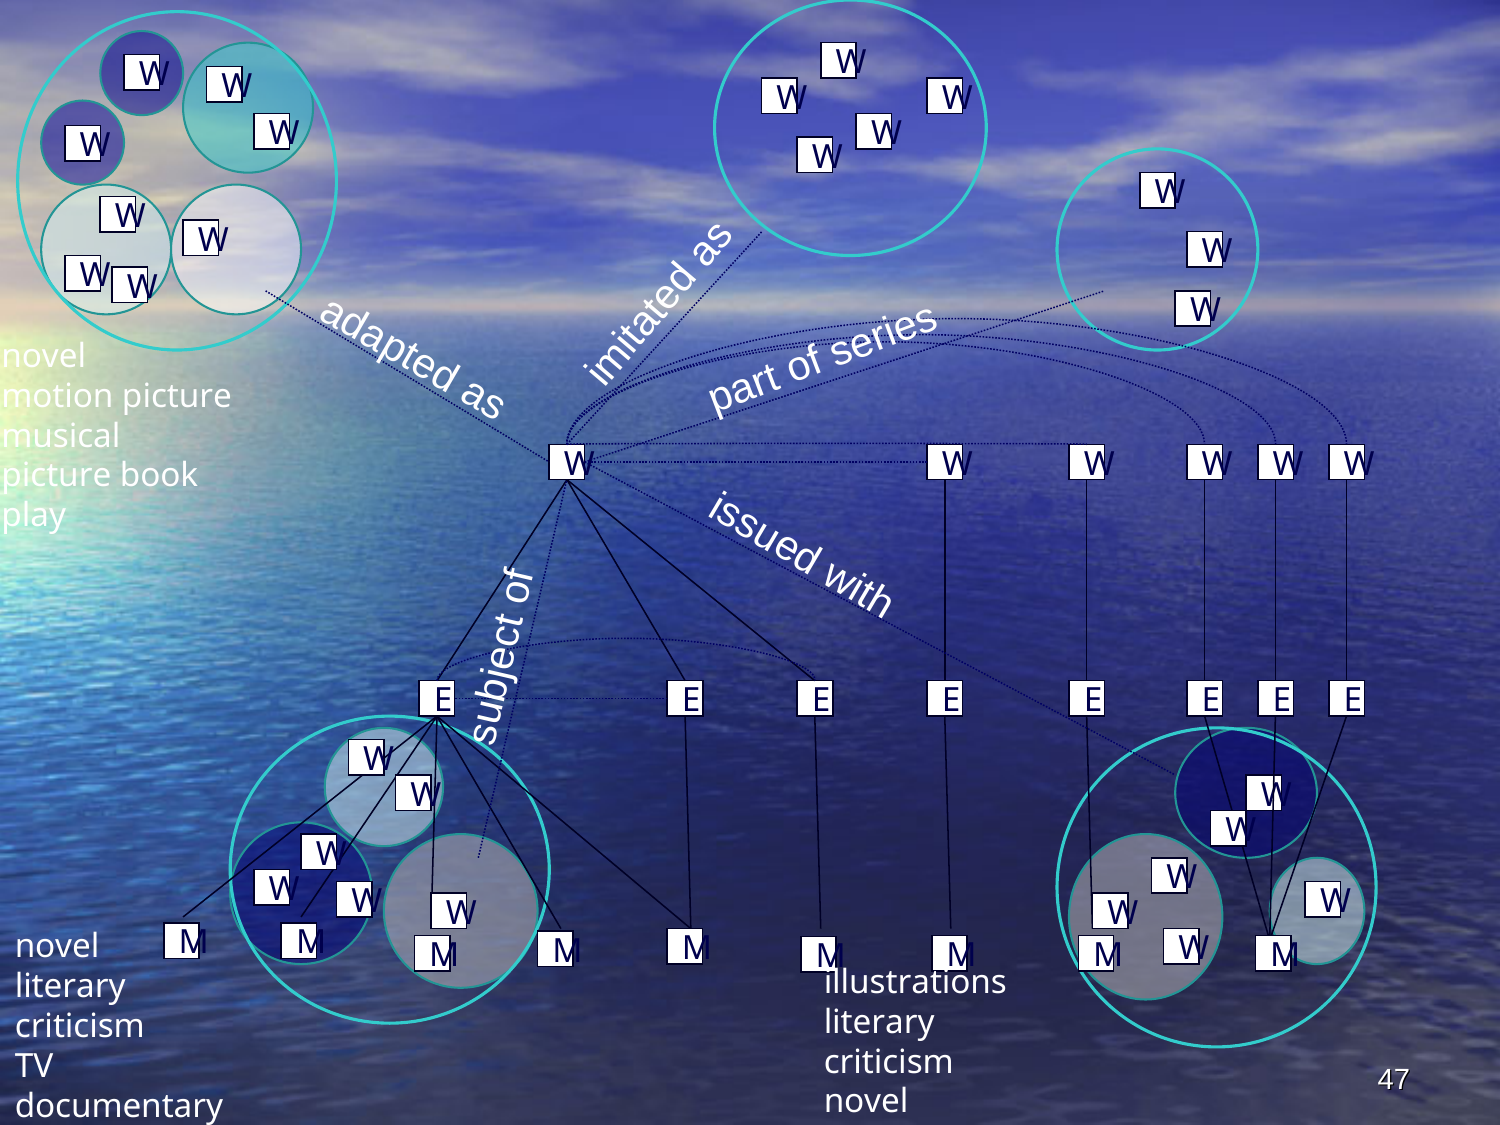

W
W
W
W
W
W
W
W
W
W
W
W
W
W
W
imitated as
W
part of series
adapted as
novel
motion picture
musical
picture book
play
W
W
W
W
W
W
issued with
subject of
E
E
E
E
E
E
E
E
W
W
W
W
W
W
W
W
W
W
W
novel
literary criticism
TV documentary
M
M
M
W
M
M
M
M
M
M
illustrations
literary criticism
novel